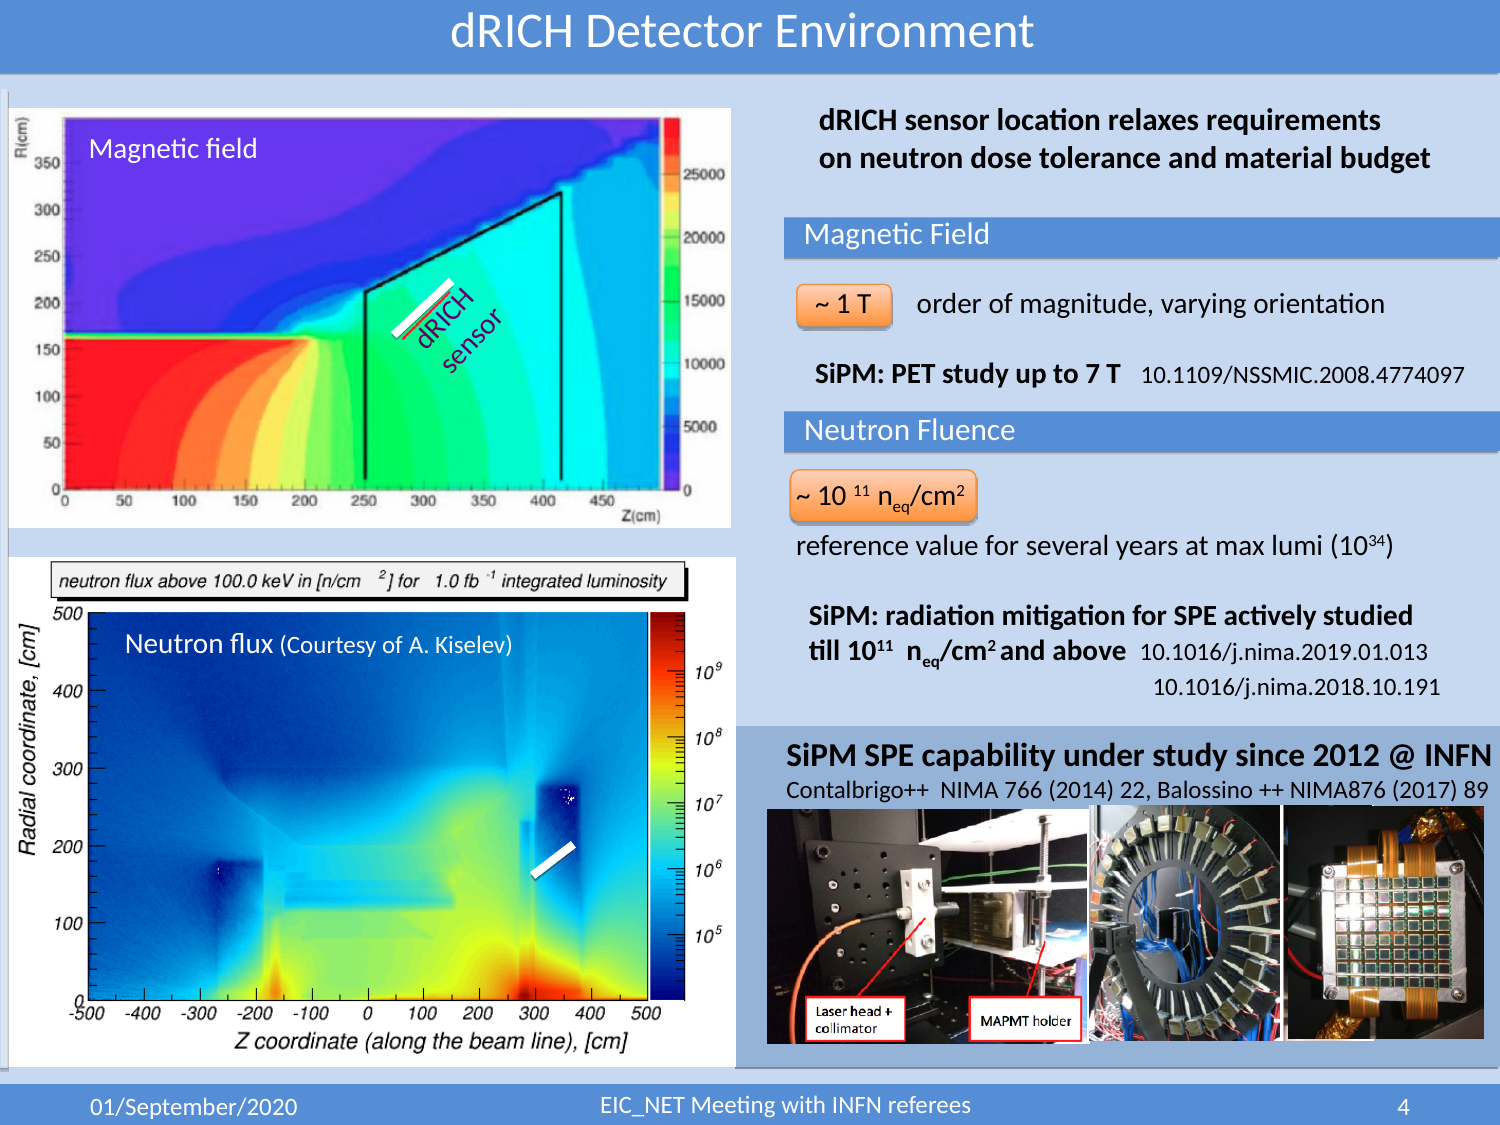

dRICH Detector Environment
dRICH sensor location relaxes requirements
on neutron dose tolerance and material budget
dRICH
sensor
Magnetic field
Magnetic Field
~ 1 T order of magnitude, varying orientation
SiPM: PET study up to 7 T 10.1109/NSSMIC.2008.4774097
Neutron Fluence
~ 10 11 neq/cm2
reference value for several years at max lumi (1034)
 SiPM: radiation mitigation for SPE actively studied
 till 1011 neq/cm2 and above 10.1016/j.nima.2019.01.013
 10.1016/j.nima.2018.10.191
Neutron flux (Courtesy of A. Kiselev)
SiPM SPE capability under study since 2012 @ INFN
Contalbrigo++ NIMA 766 (2014) 22, Balossino ++ NIMA876 (2017) 89
EIC_NET Meeting with INFN referees
01/September/2020